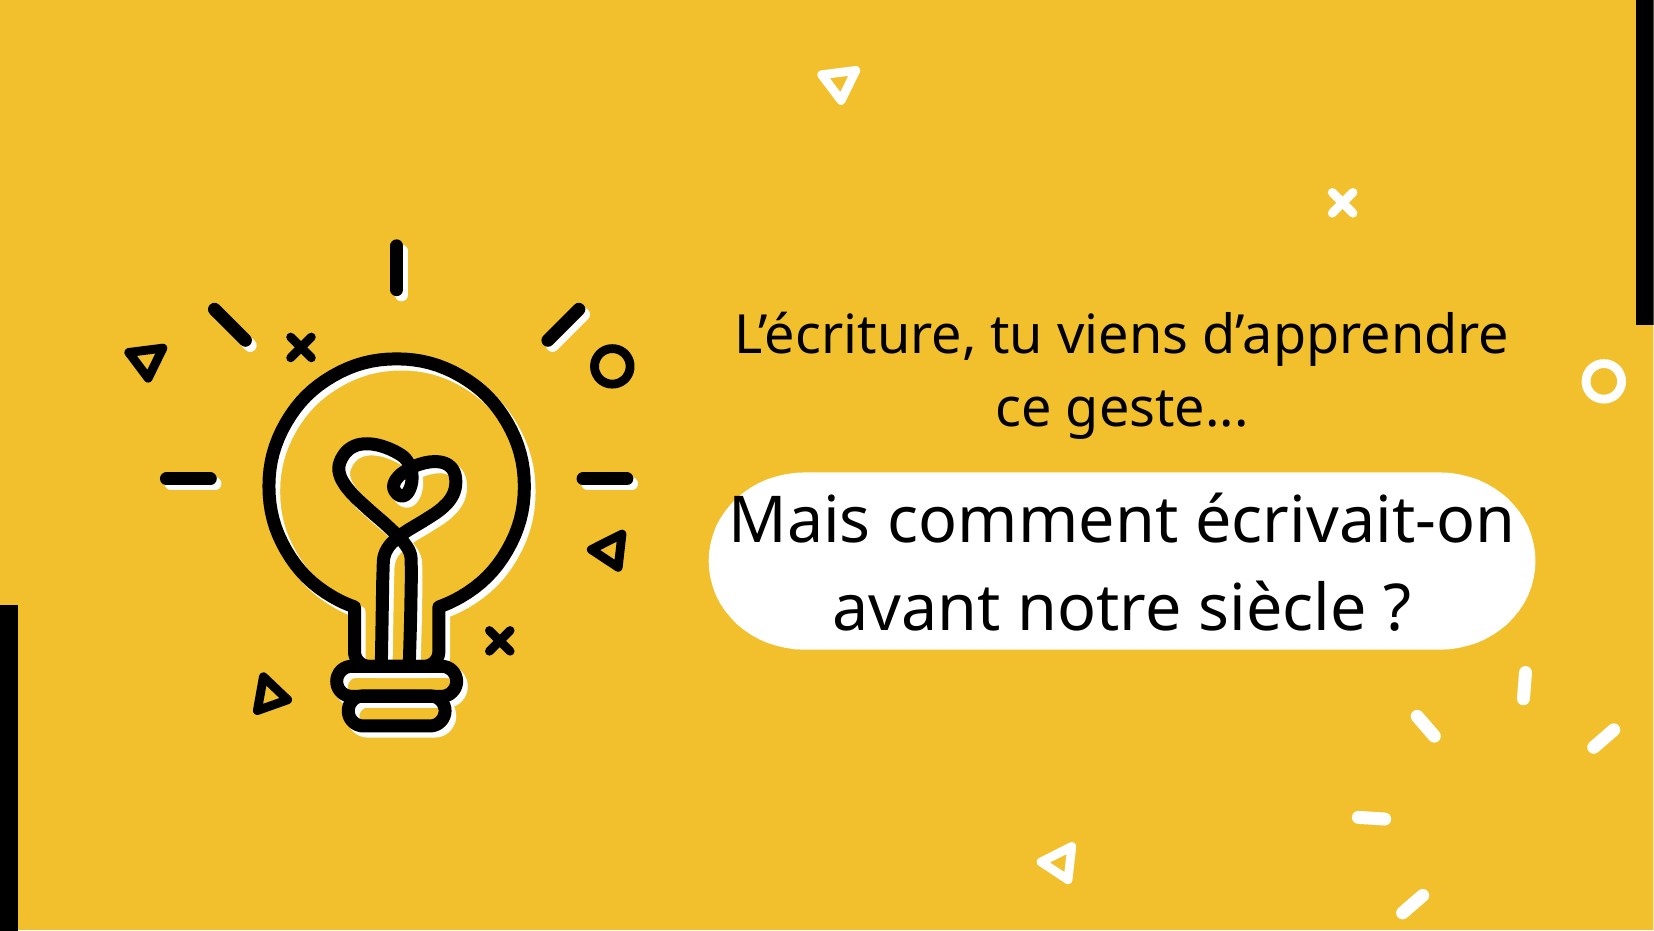

# L’écriture, tu viens d’apprendre ce geste...
Mais comment écrivait-on avant notre siècle ?